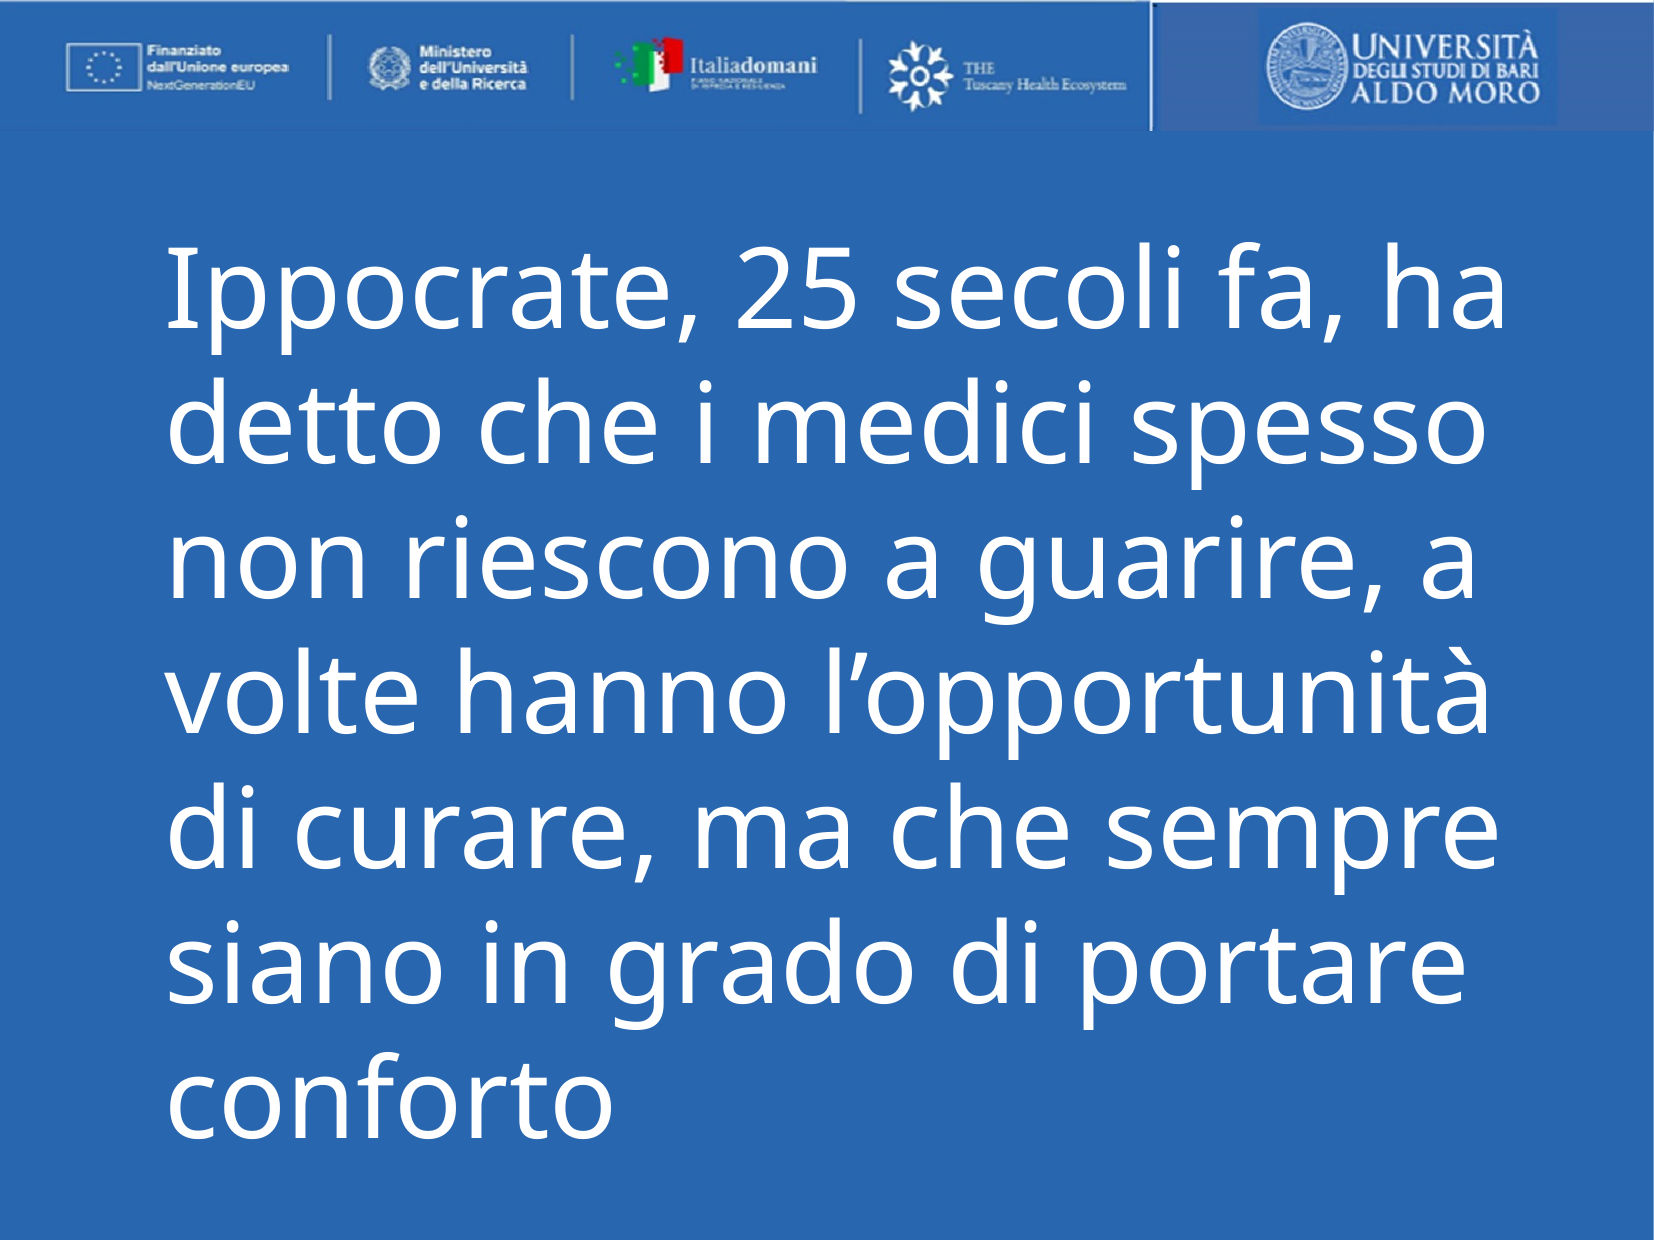

# Ippocrate, 25 secoli fa, ha detto che i medici spesso non riescono a guarire, a volte hanno l’opportunità di curare, ma che sempre siano in grado di portare conforto